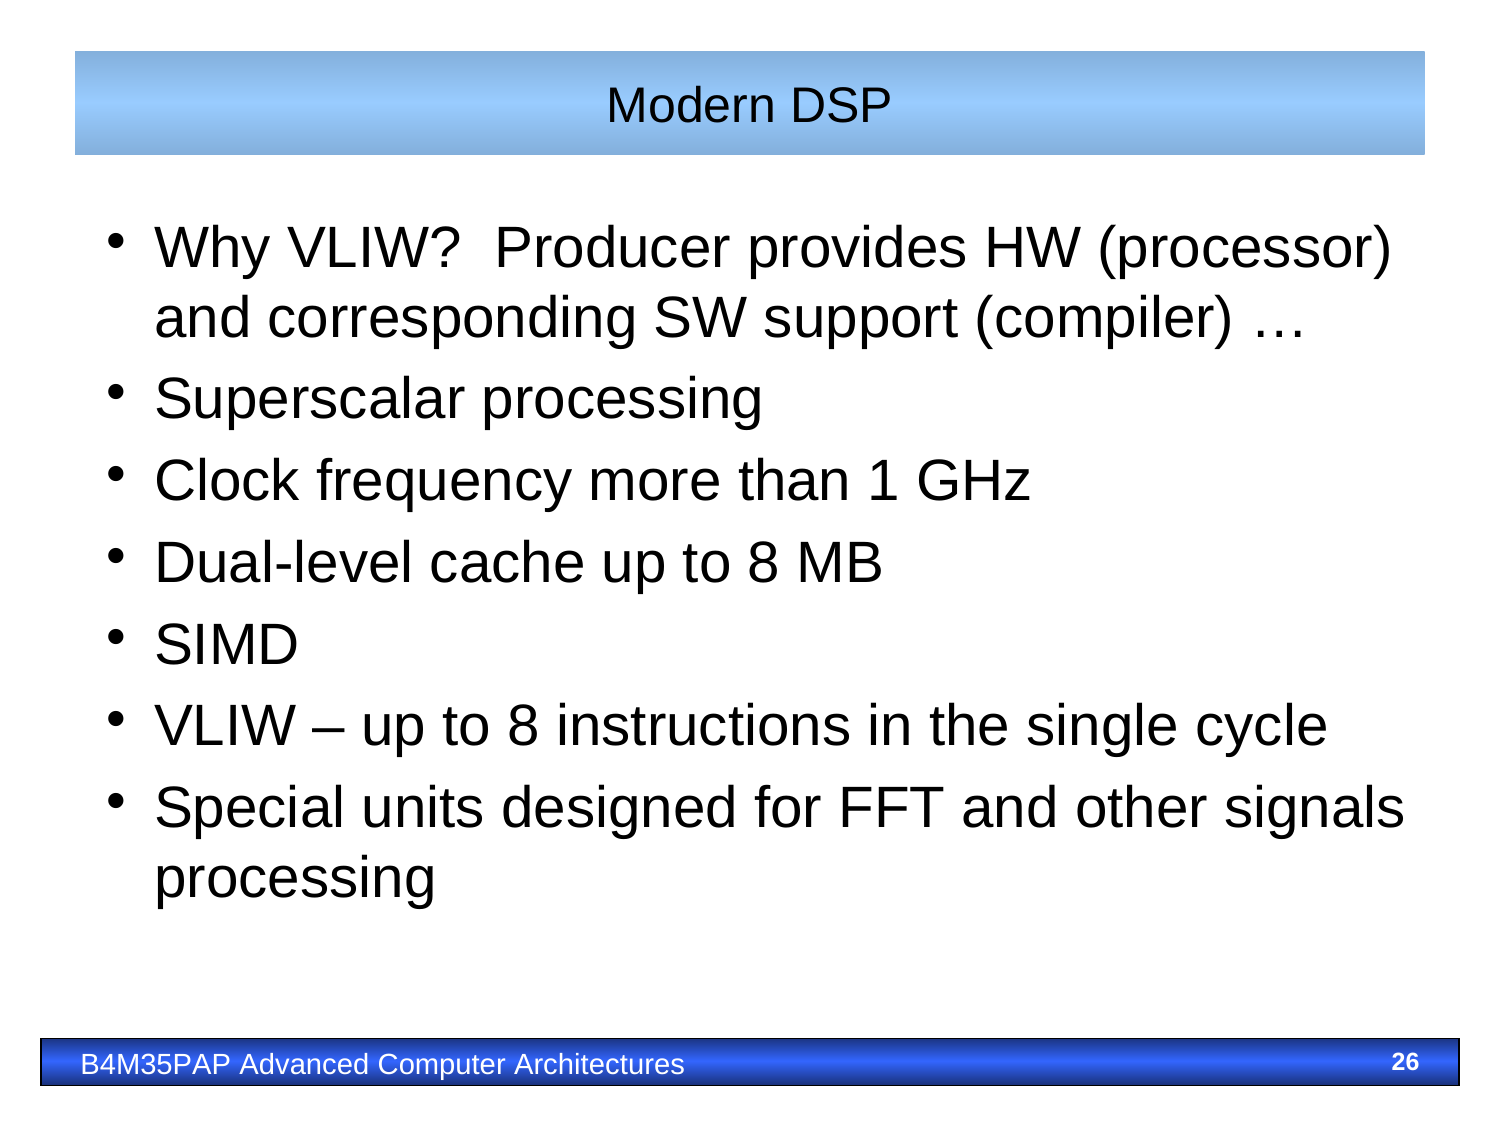

# Modern DSP
Why VLIW? Producer provides HW (processor) and corresponding SW support (compiler) …
Superscalar processing
Clock frequency more than 1 GHz
Dual-level cache up to 8 MB
SIMD
VLIW – up to 8 instructions in the single cycle
Special units designed for FFT and other signals processing